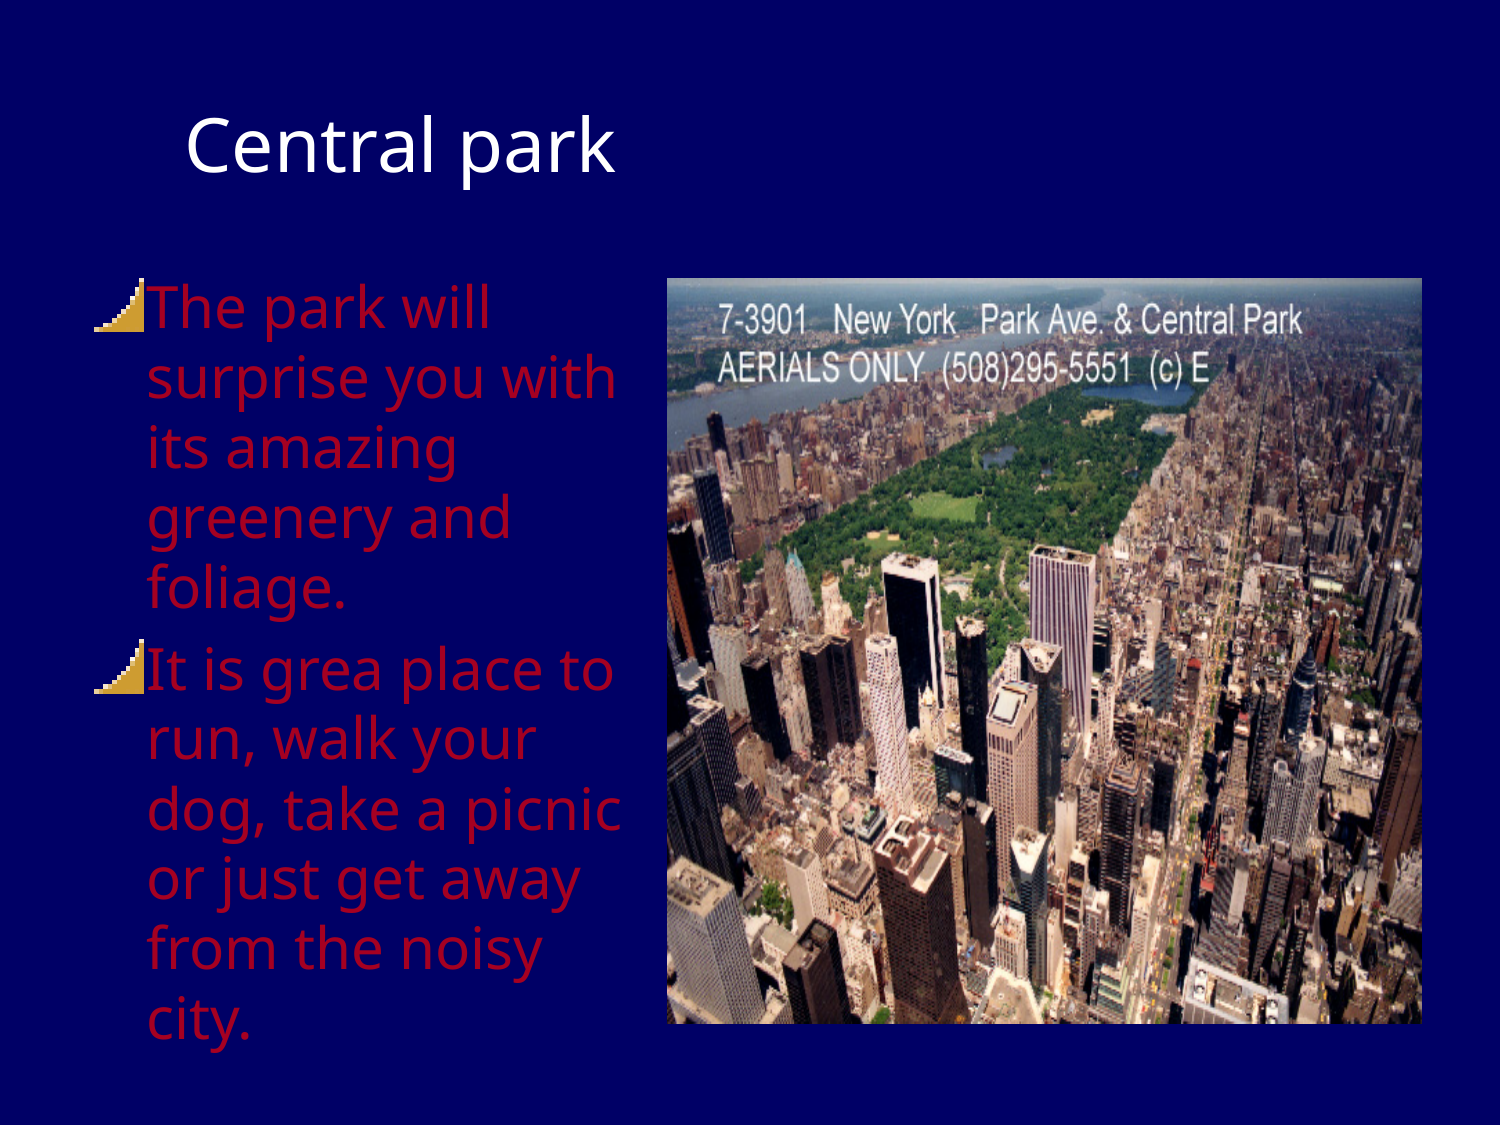

Central park
# The park will surprise you with its amazing greenery and foliage.
It is grea place to run, walk your dog, take a picnic or just get away from the noisy city.